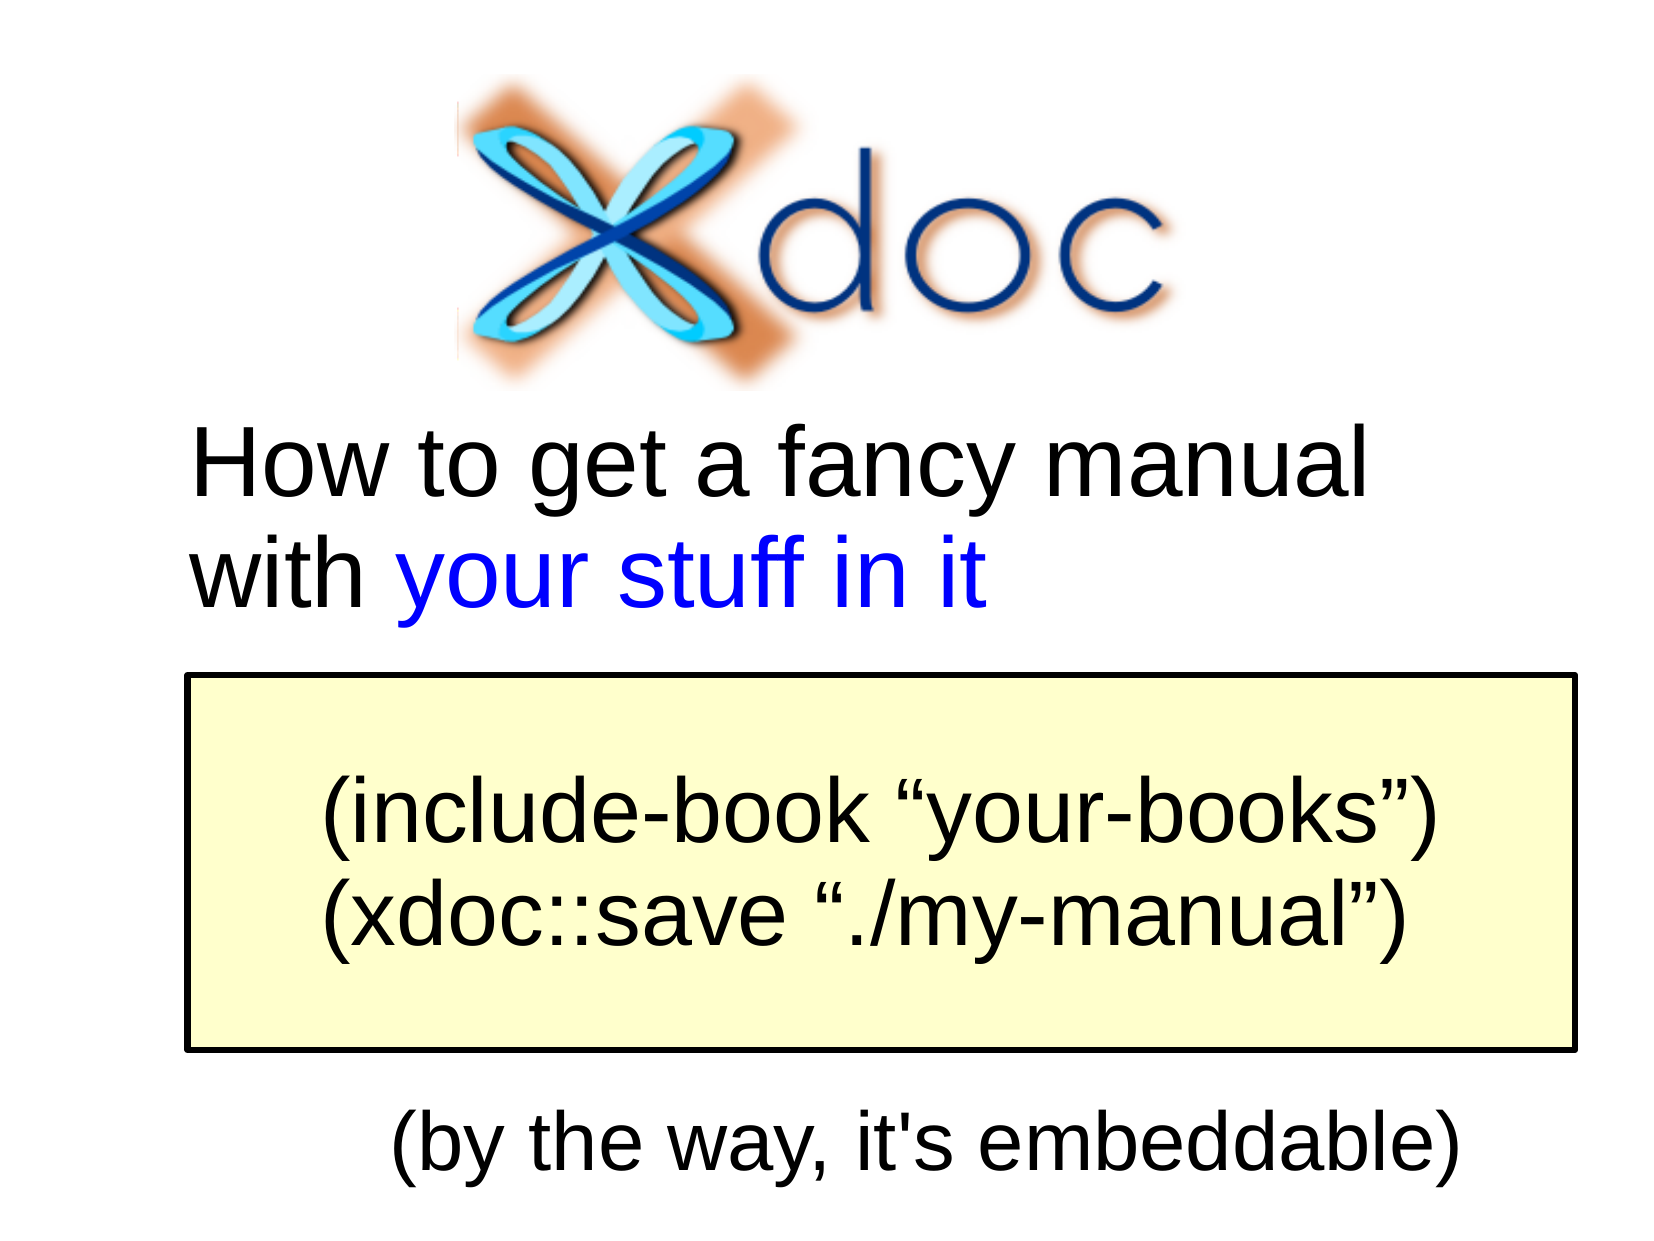

How to get a fancy manual
with your stuff in it
(include-book “your-books”)
(xdoc::save “./my-manual”)
(by the way, it's embeddable)